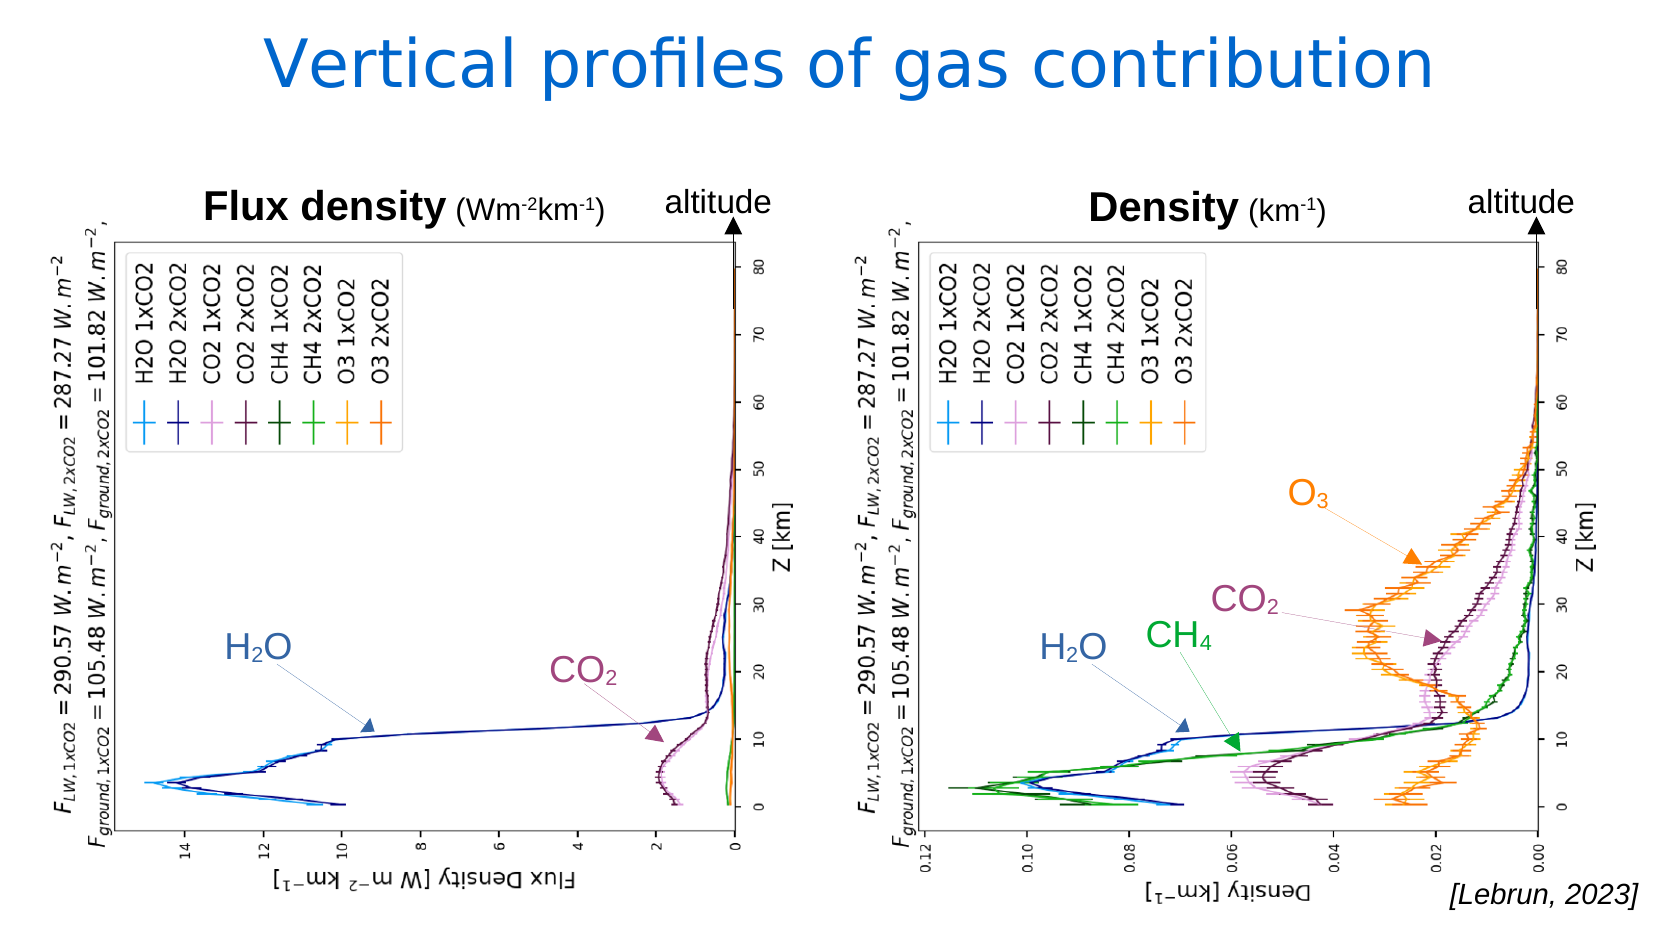

Vertical profiles of gas contribution
O3
CO2
CH4
H2O
Density (km-1)
altitude
Flux density (Wm-2km-1)
altitude
H2O
CO2
[Lebrun, 2023]